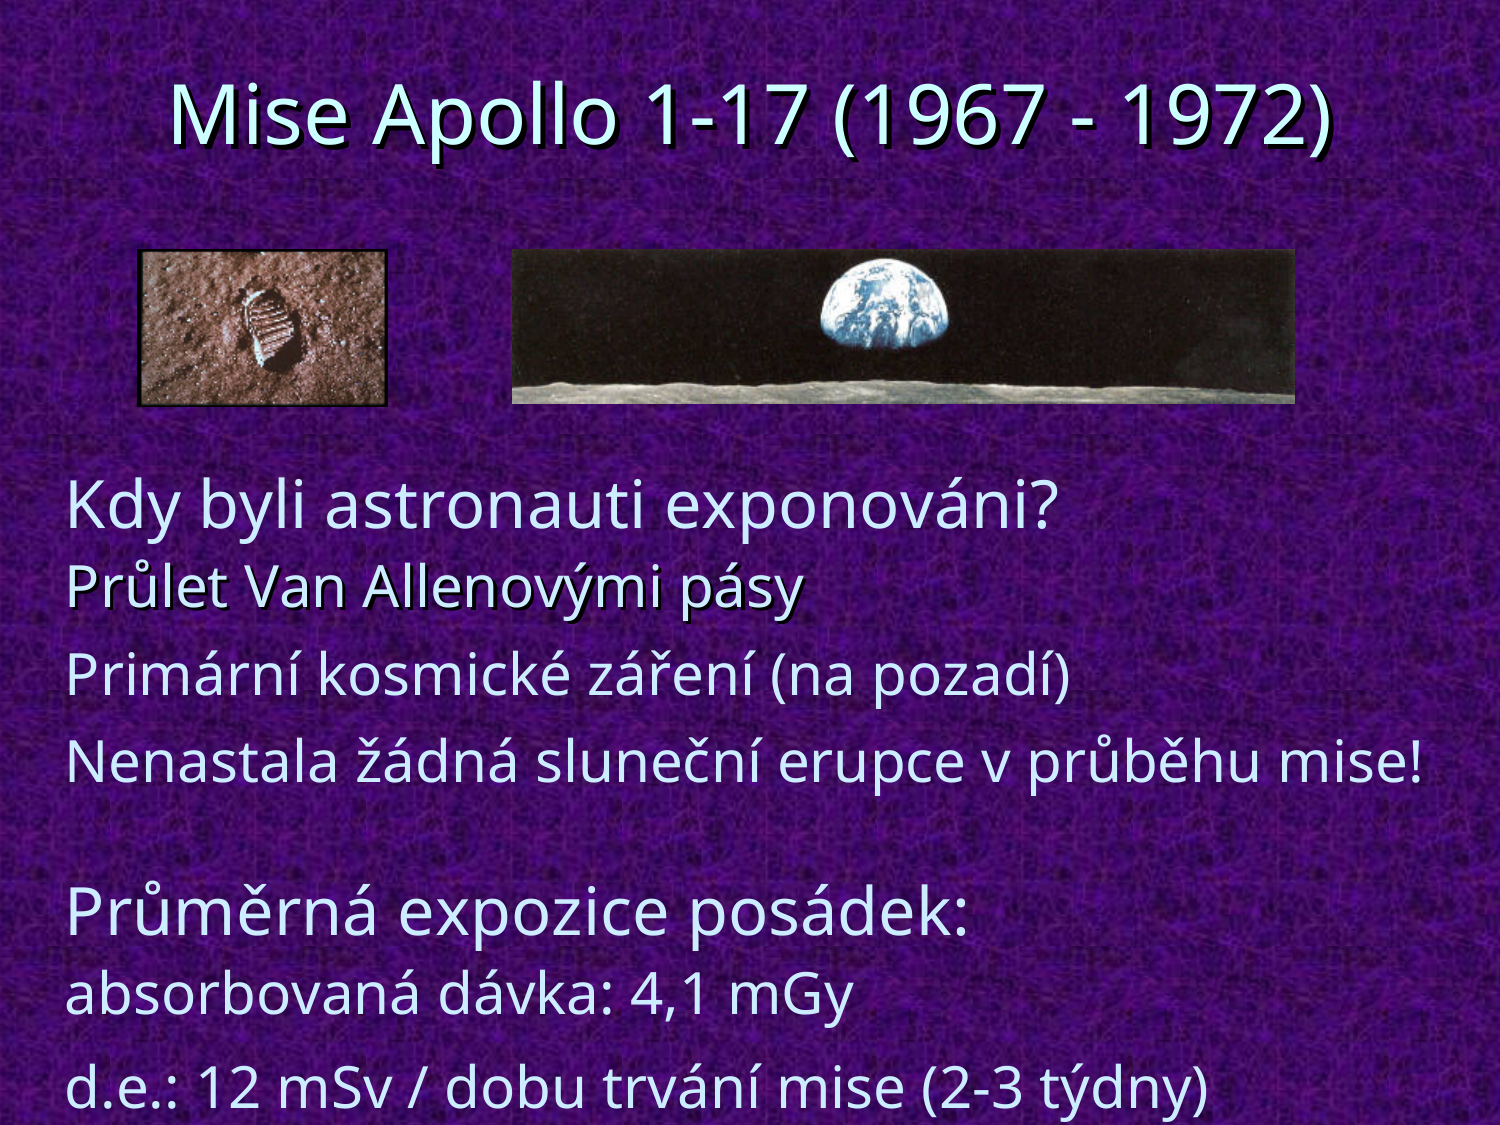

# Mise Apollo 1-17 (1967 - 1972)
Kdy byli astronauti exponováni?
Průlet Van Allenovými pásy
Primární kosmické záření (na pozadí)
Nenastala žádná sluneční erupce v průběhu mise!
Průměrná expozice posádek:
absorbovaná dávka: 4,1 mGy
d.e.: 12 mSv / dobu trvání mise (2-3 týdny)